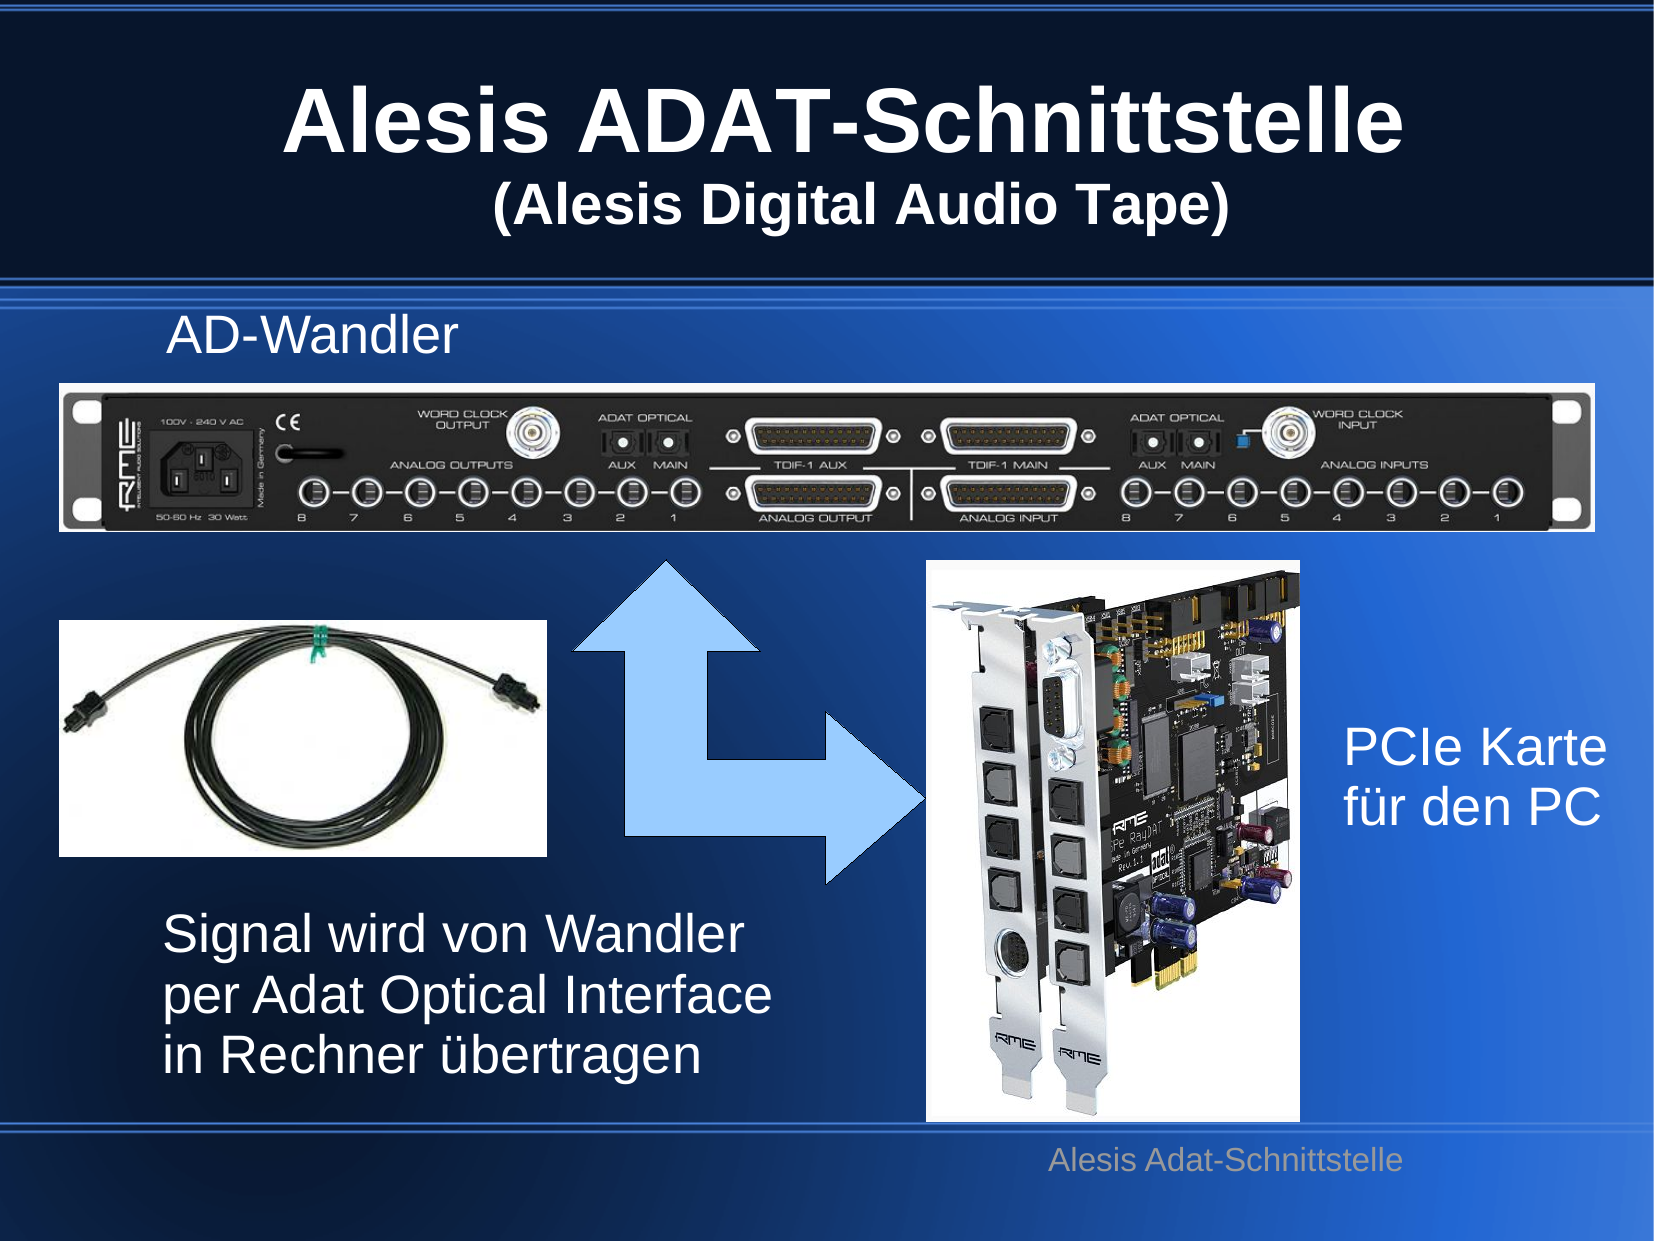

# Alesis ADAT-Schnittstelle (Alesis Digital Audio Tape)
AD-Wandler
PCIe Karte
für den PC
P
Signal wird von Wandler
per Adat Optical Interface
in Rechner übertragen
Alesis Adat-Schnittstelle